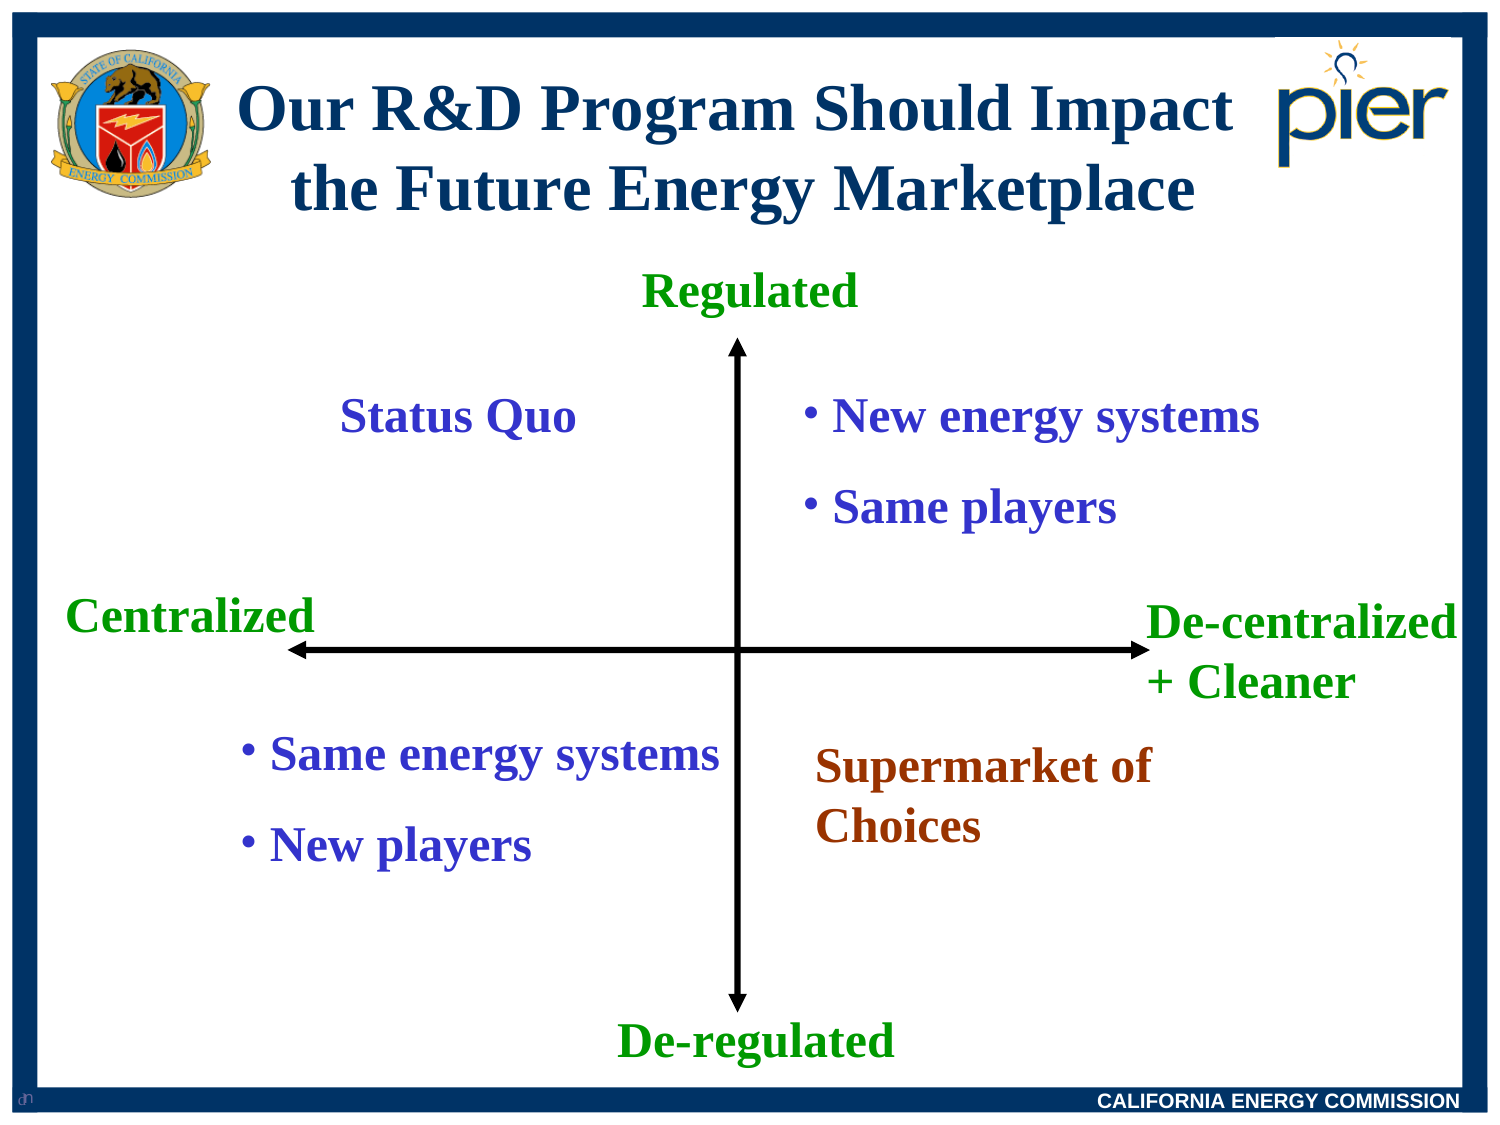

# Our R&D Program Should Impact the Future Energy Marketplace
Regulated
Status Quo
 New energy systems
 Same players
Centralized
De-centralized + Cleaner
 Same energy systems
 New players
Supermarket of Choices
De-regulated